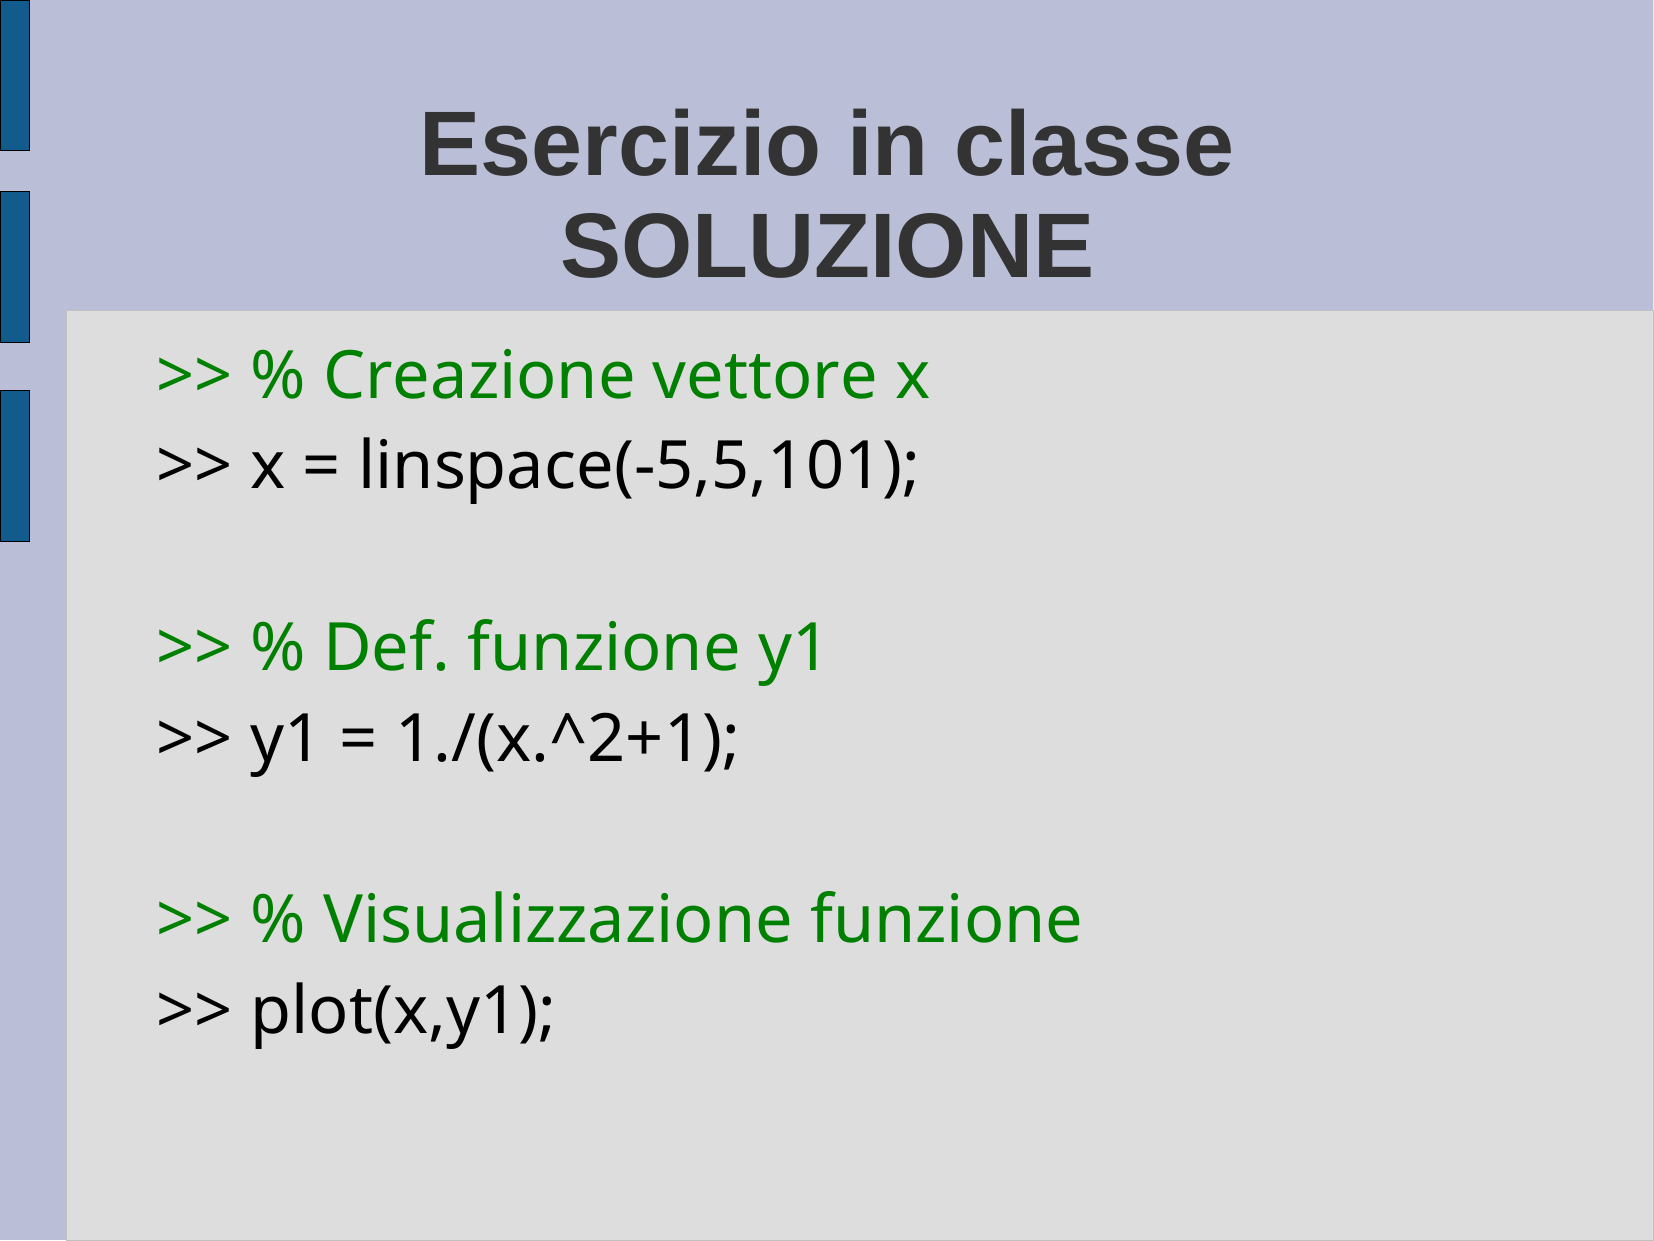

# Esercizio in classe SOLUZIONE
>> % Creazione vettore x
>> x = linspace(-5,5,101);
>> % Def. funzione y1
>> y1 = 1./(x.^2+1);
>> % Visualizzazione funzione
>> plot(x,y1);